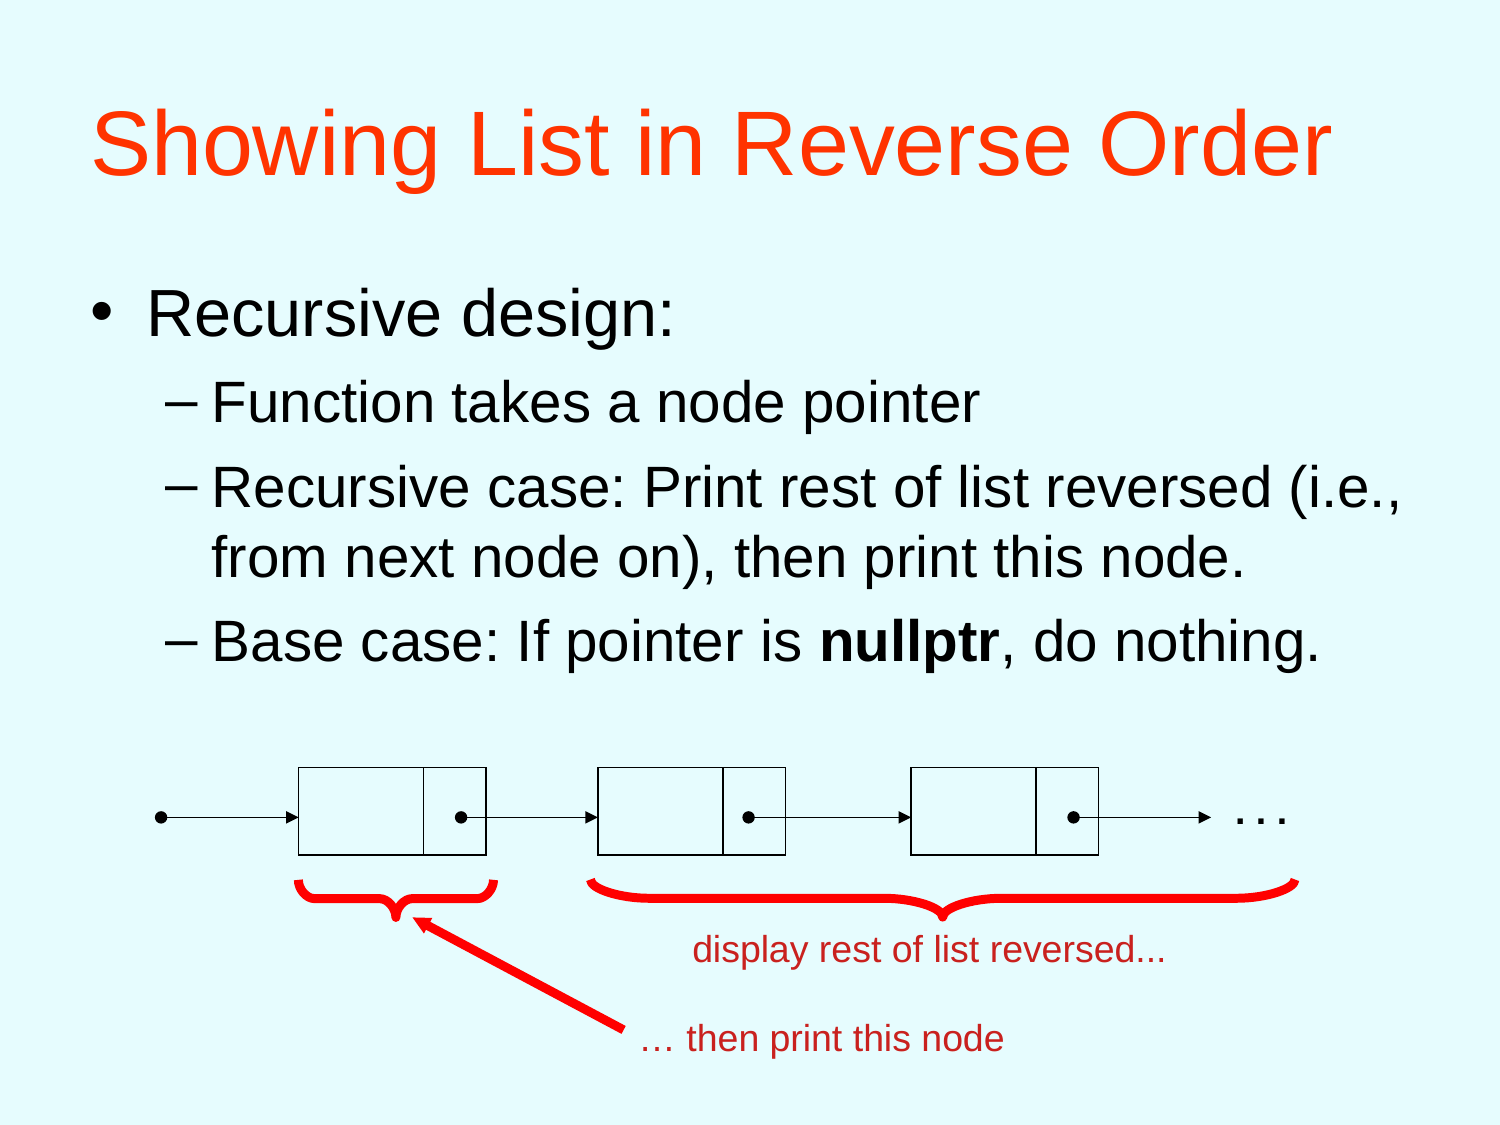

# Showing List in Reverse Order
Recursive design:
Function takes a node pointer
Recursive case: Print rest of list reversed (i.e., from next node on), then print this node.
Base case: If pointer is nullptr, do nothing.
. . .
display rest of list reversed...
… then print this node